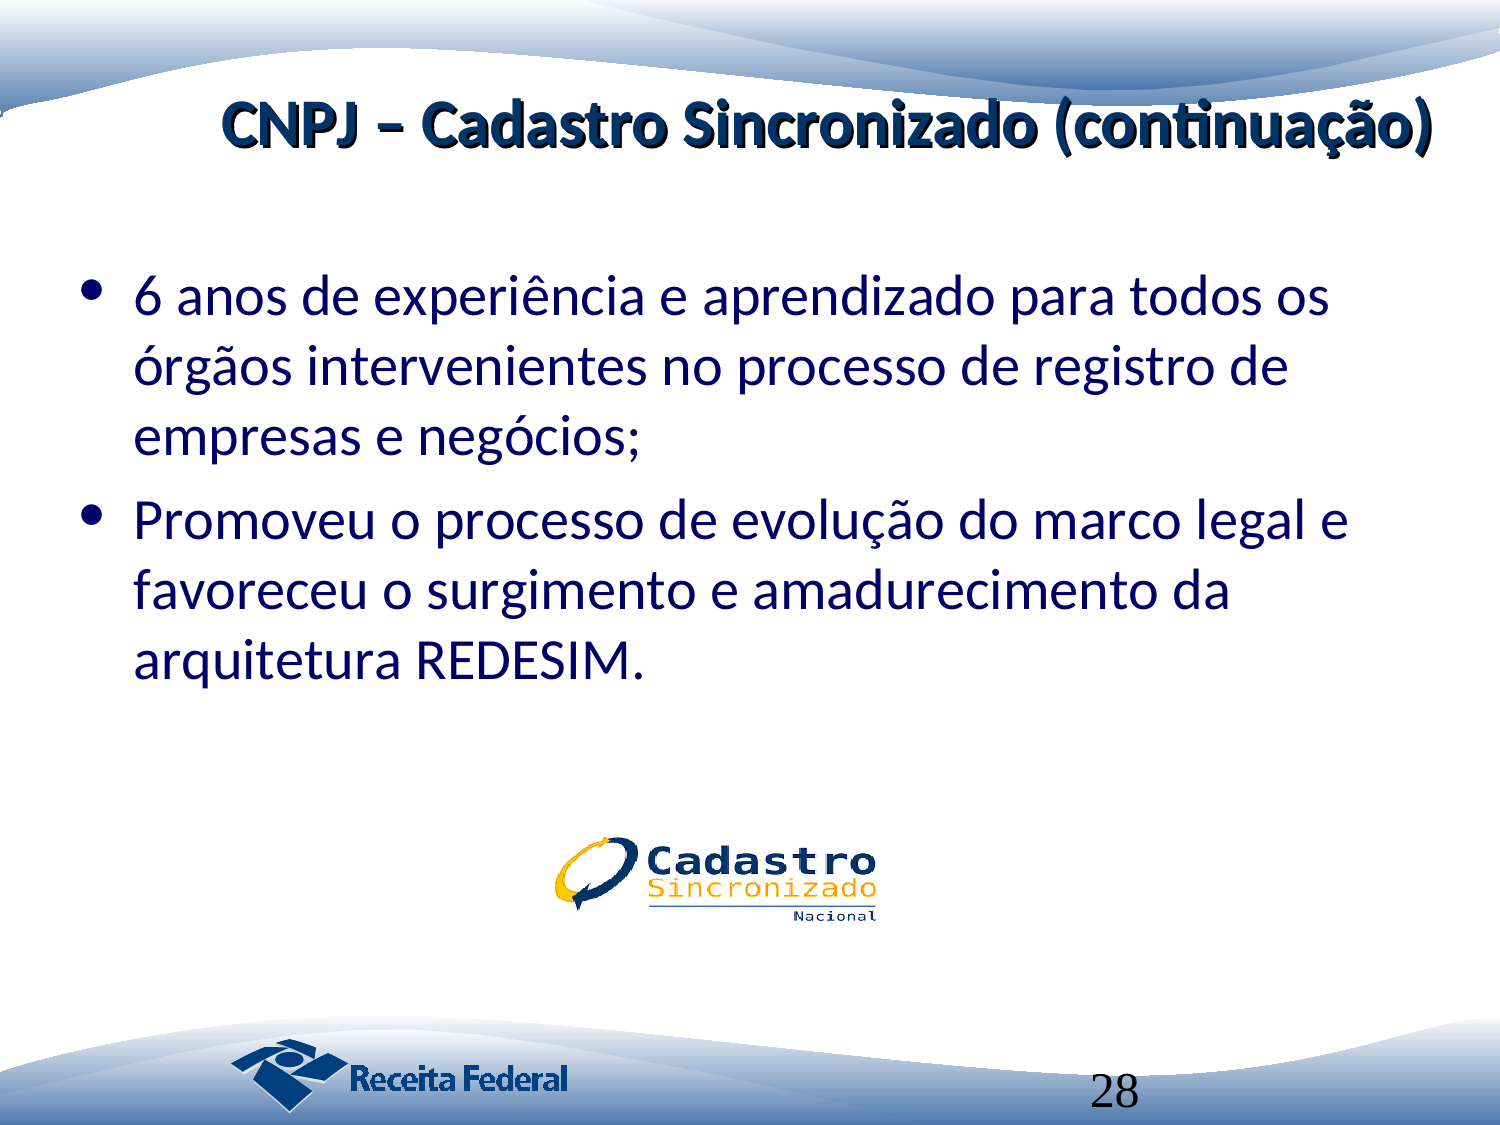

# CNPJ – Cadastro Sincronizado (continuação)
6 anos de experiência e aprendizado para todos os órgãos intervenientes no processo de registro de empresas e negócios;
Promoveu o processo de evolução do marco legal e favoreceu o surgimento e amadurecimento da arquitetura REDESIM.
28